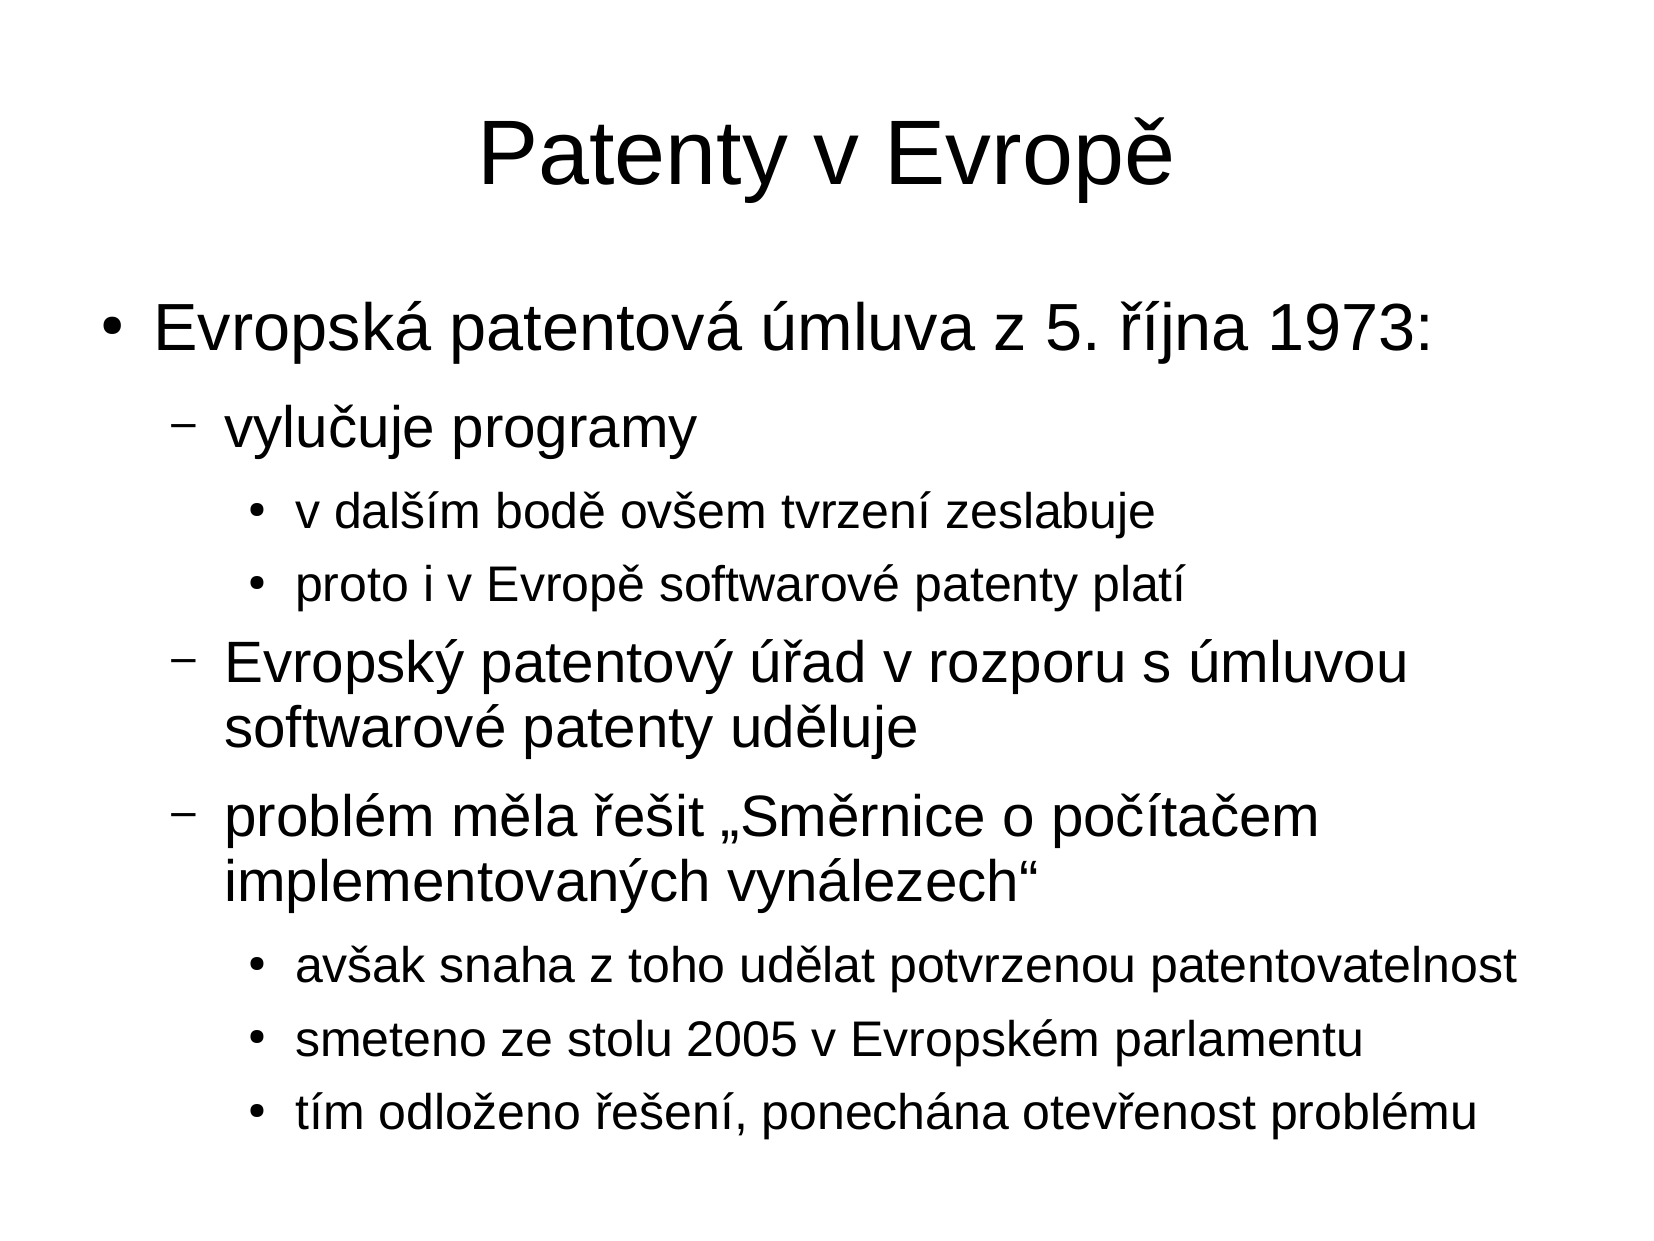

# Patenty v Evropě
Evropská patentová úmluva z 5. října 1973:
vylučuje programy
v dalším bodě ovšem tvrzení zeslabuje
proto i v Evropě softwarové patenty platí
Evropský patentový úřad v rozporu s úmluvou softwarové patenty uděluje
problém měla řešit „Směrnice o počítačem implementovaných vynálezech“
avšak snaha z toho udělat potvrzenou patentovatelnost
smeteno ze stolu 2005 v Evropském parlamentu
tím odloženo řešení, ponechána otevřenost problému